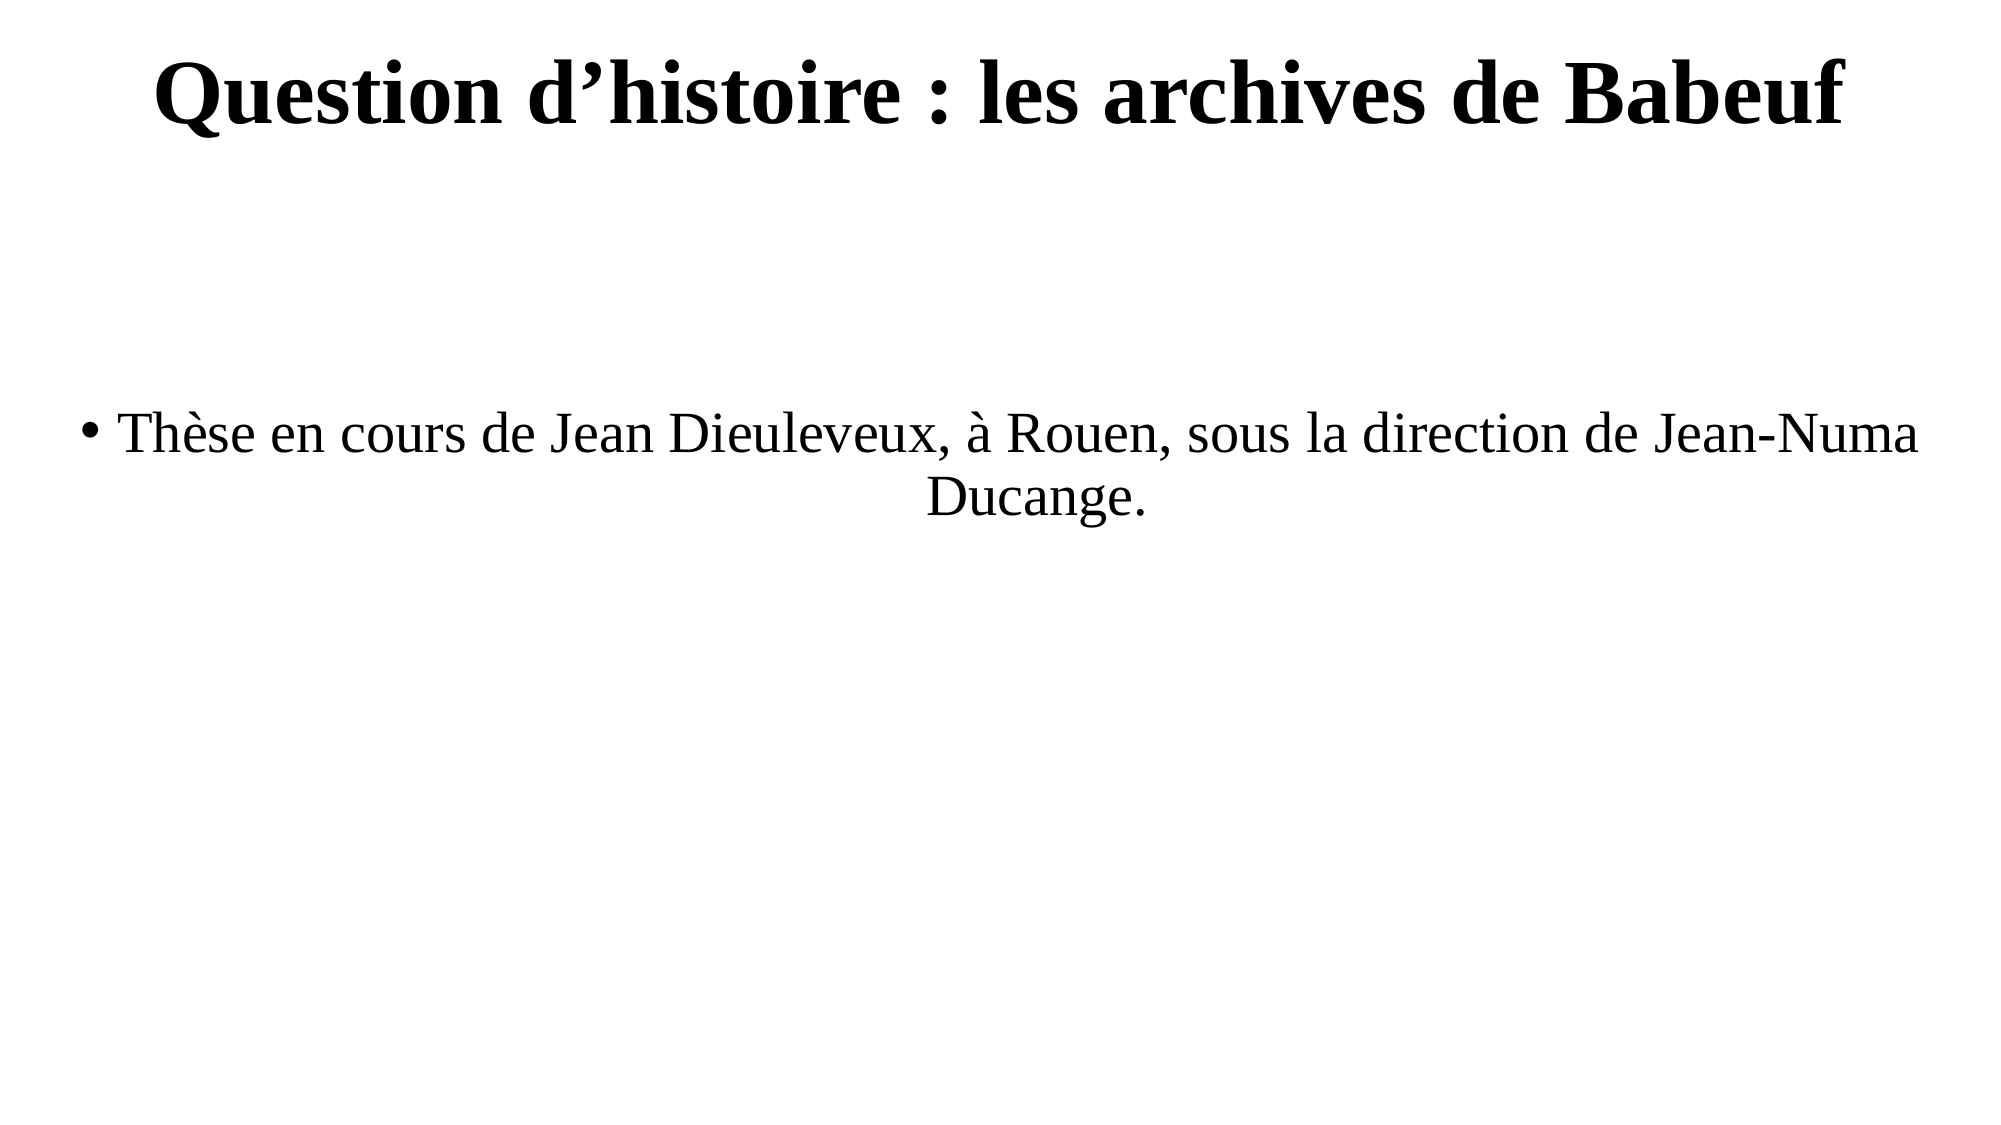

# Question d’histoire : les archives de Babeuf
Thèse en cours de Jean Dieuleveux, à Rouen, sous la direction de Jean-Numa Ducange.